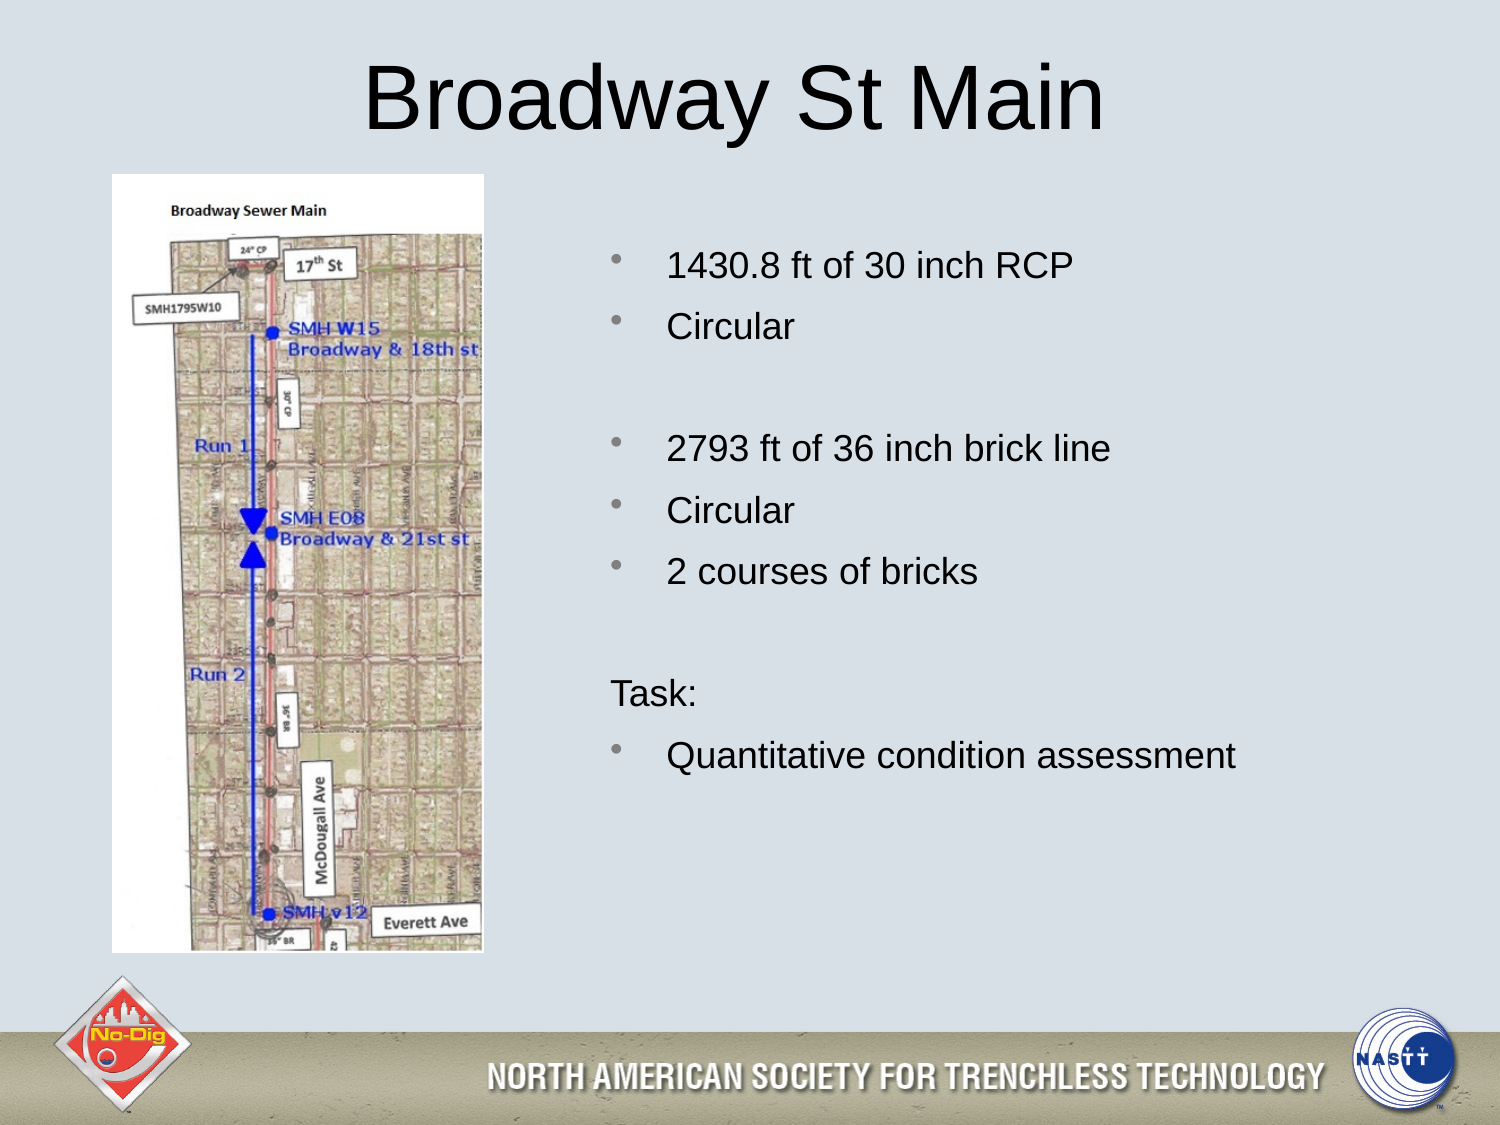

Broadway St Main
1430.8 ft of 30 inch RCP
Circular
2793 ft of 36 inch brick line
Circular
2 courses of bricks
Task:
Quantitative condition assessment